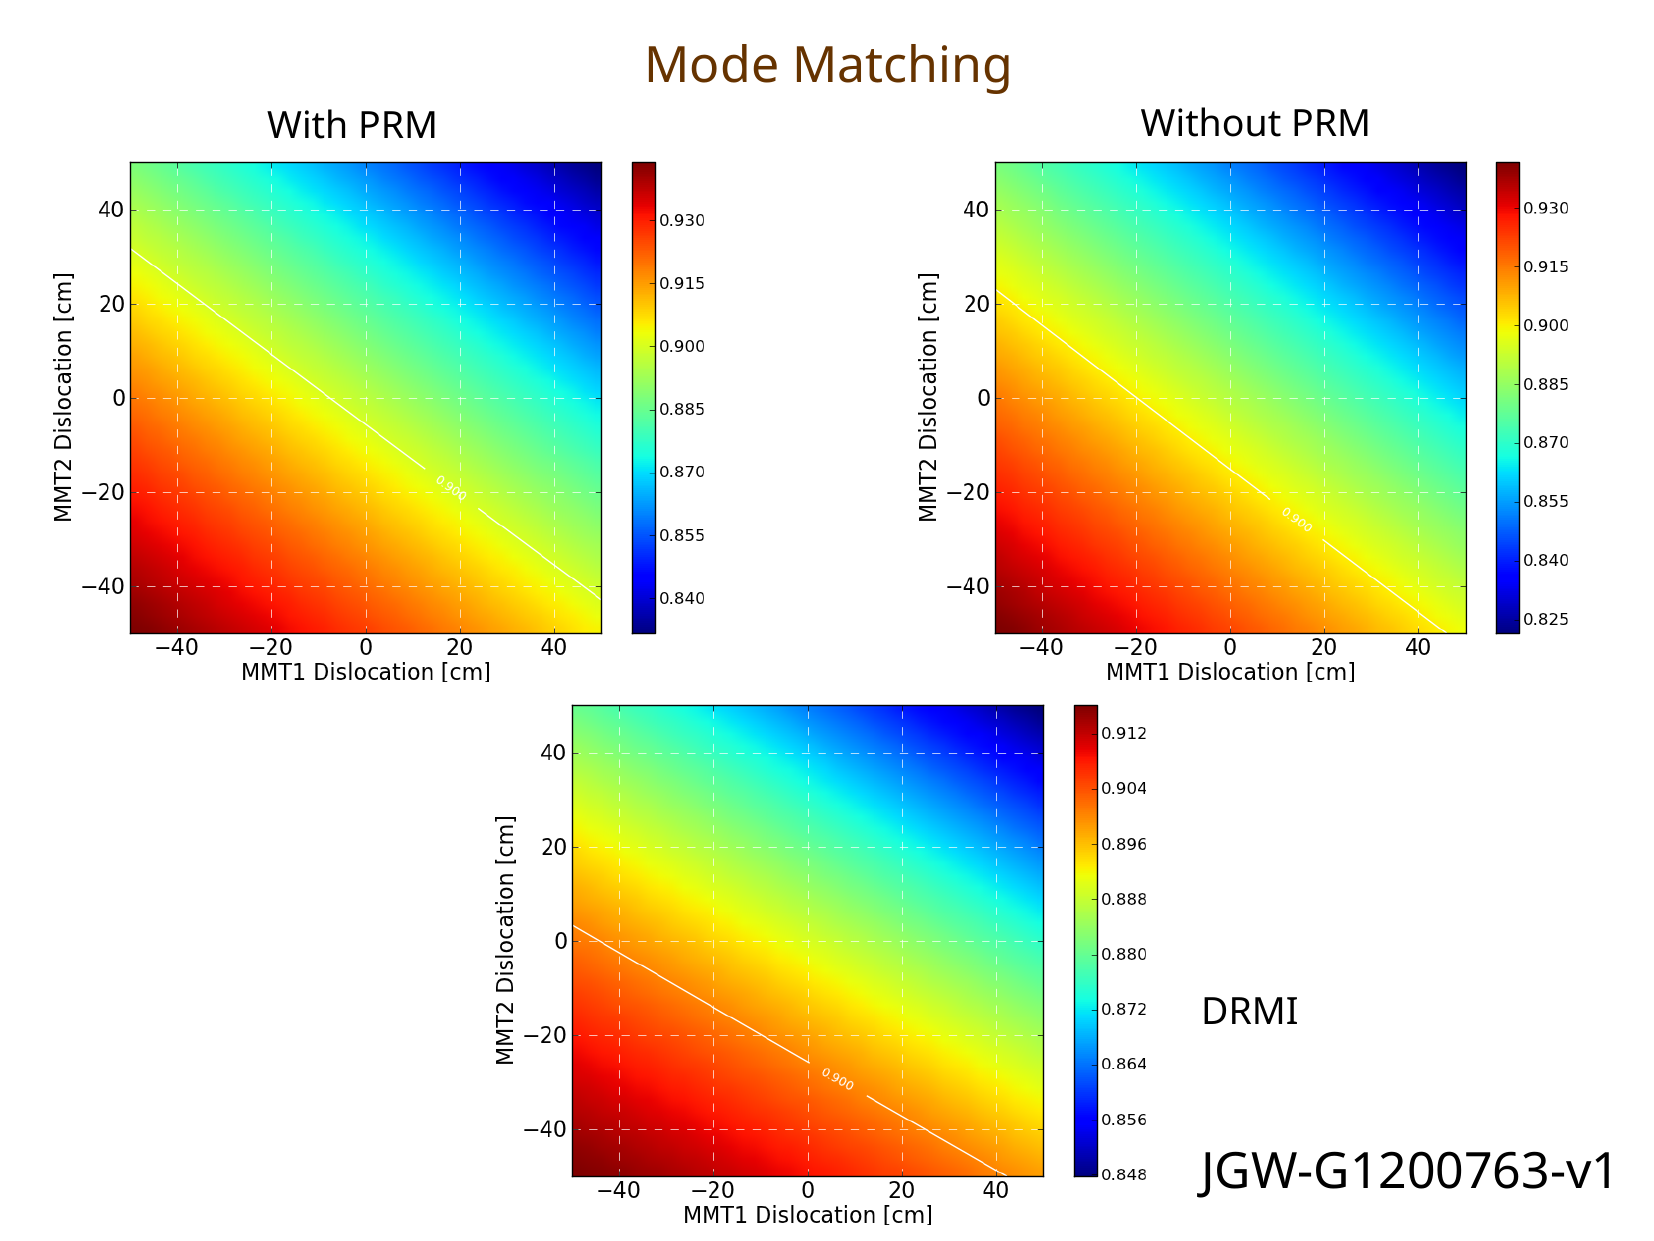

Mode Matching
Without PRM
With PRM
DRMI
JGW-G1200763-v1